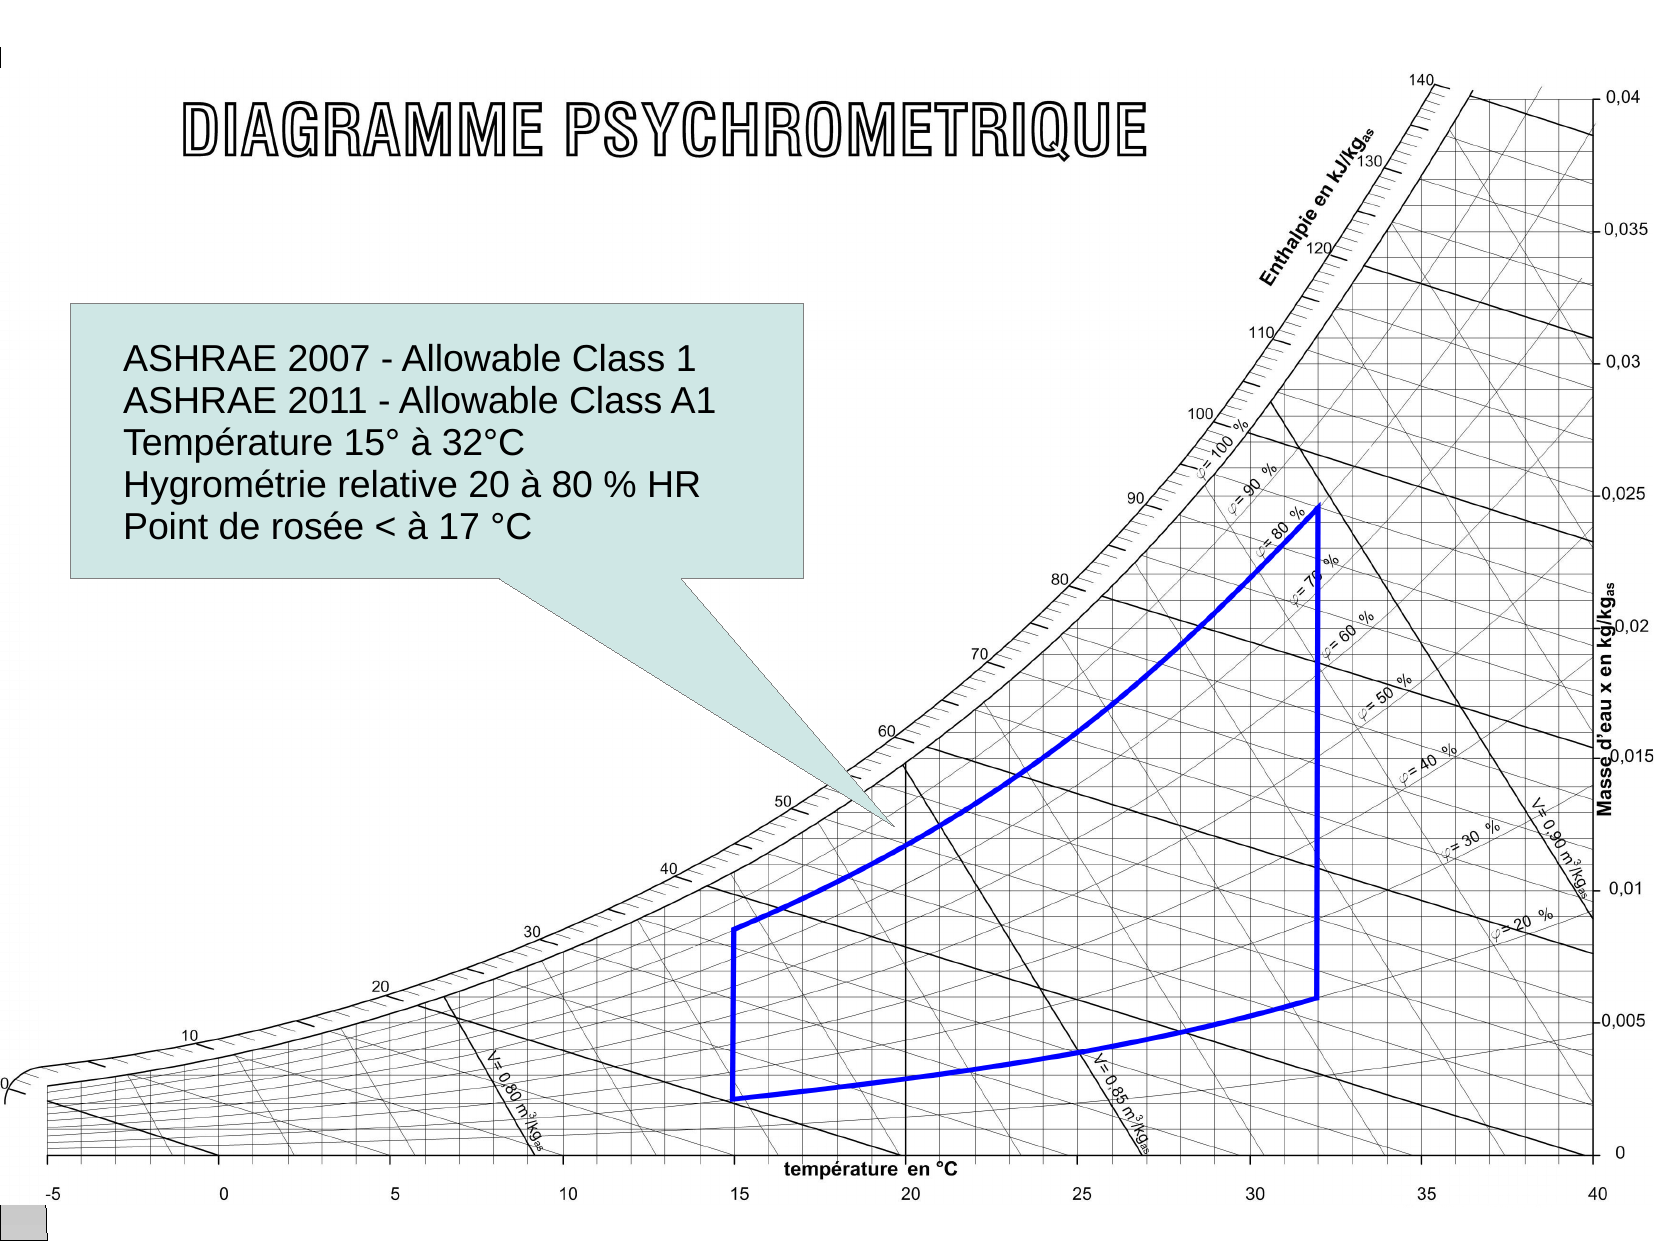

#
ASHRAE 2007 - Allowable Class 1
ASHRAE 2011 - Allowable Class A1
Température 15° à 32°C
Hygrométrie relative 20 à 80 % HR
Point de rosée < à 17 °C